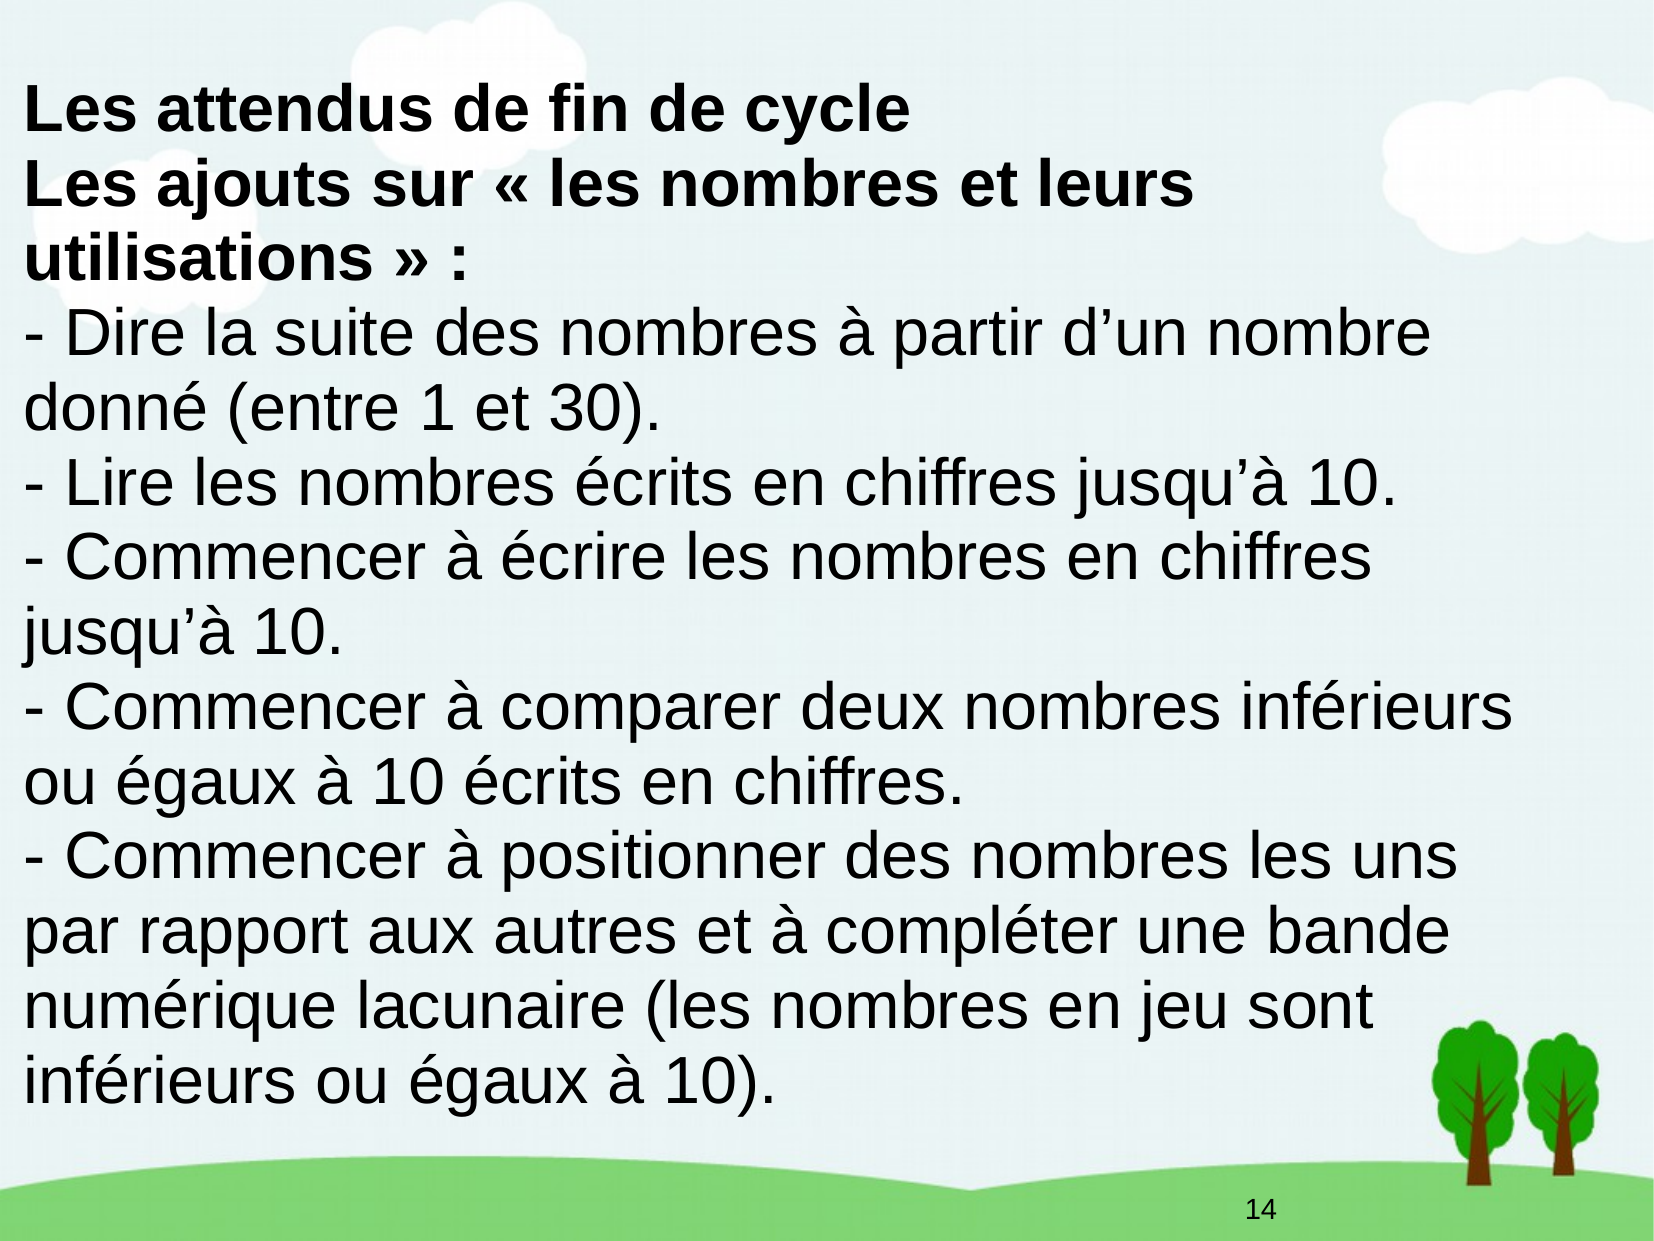

Les attendus de fin de cycle
Les ajouts sur « les nombres et leurs utilisations » :
- Dire la suite des nombres à partir d’un nombre donné (entre 1 et 30).
- Lire les nombres écrits en chiffres jusqu’à 10.
- Commencer à écrire les nombres en chiffres jusqu’à 10.
- Commencer à comparer deux nombres inférieurs ou égaux à 10 écrits en chiffres.
- Commencer à positionner des nombres les uns par rapport aux autres et à compléter une bande numérique lacunaire (les nombres en jeu sont inférieurs ou égaux à 10).